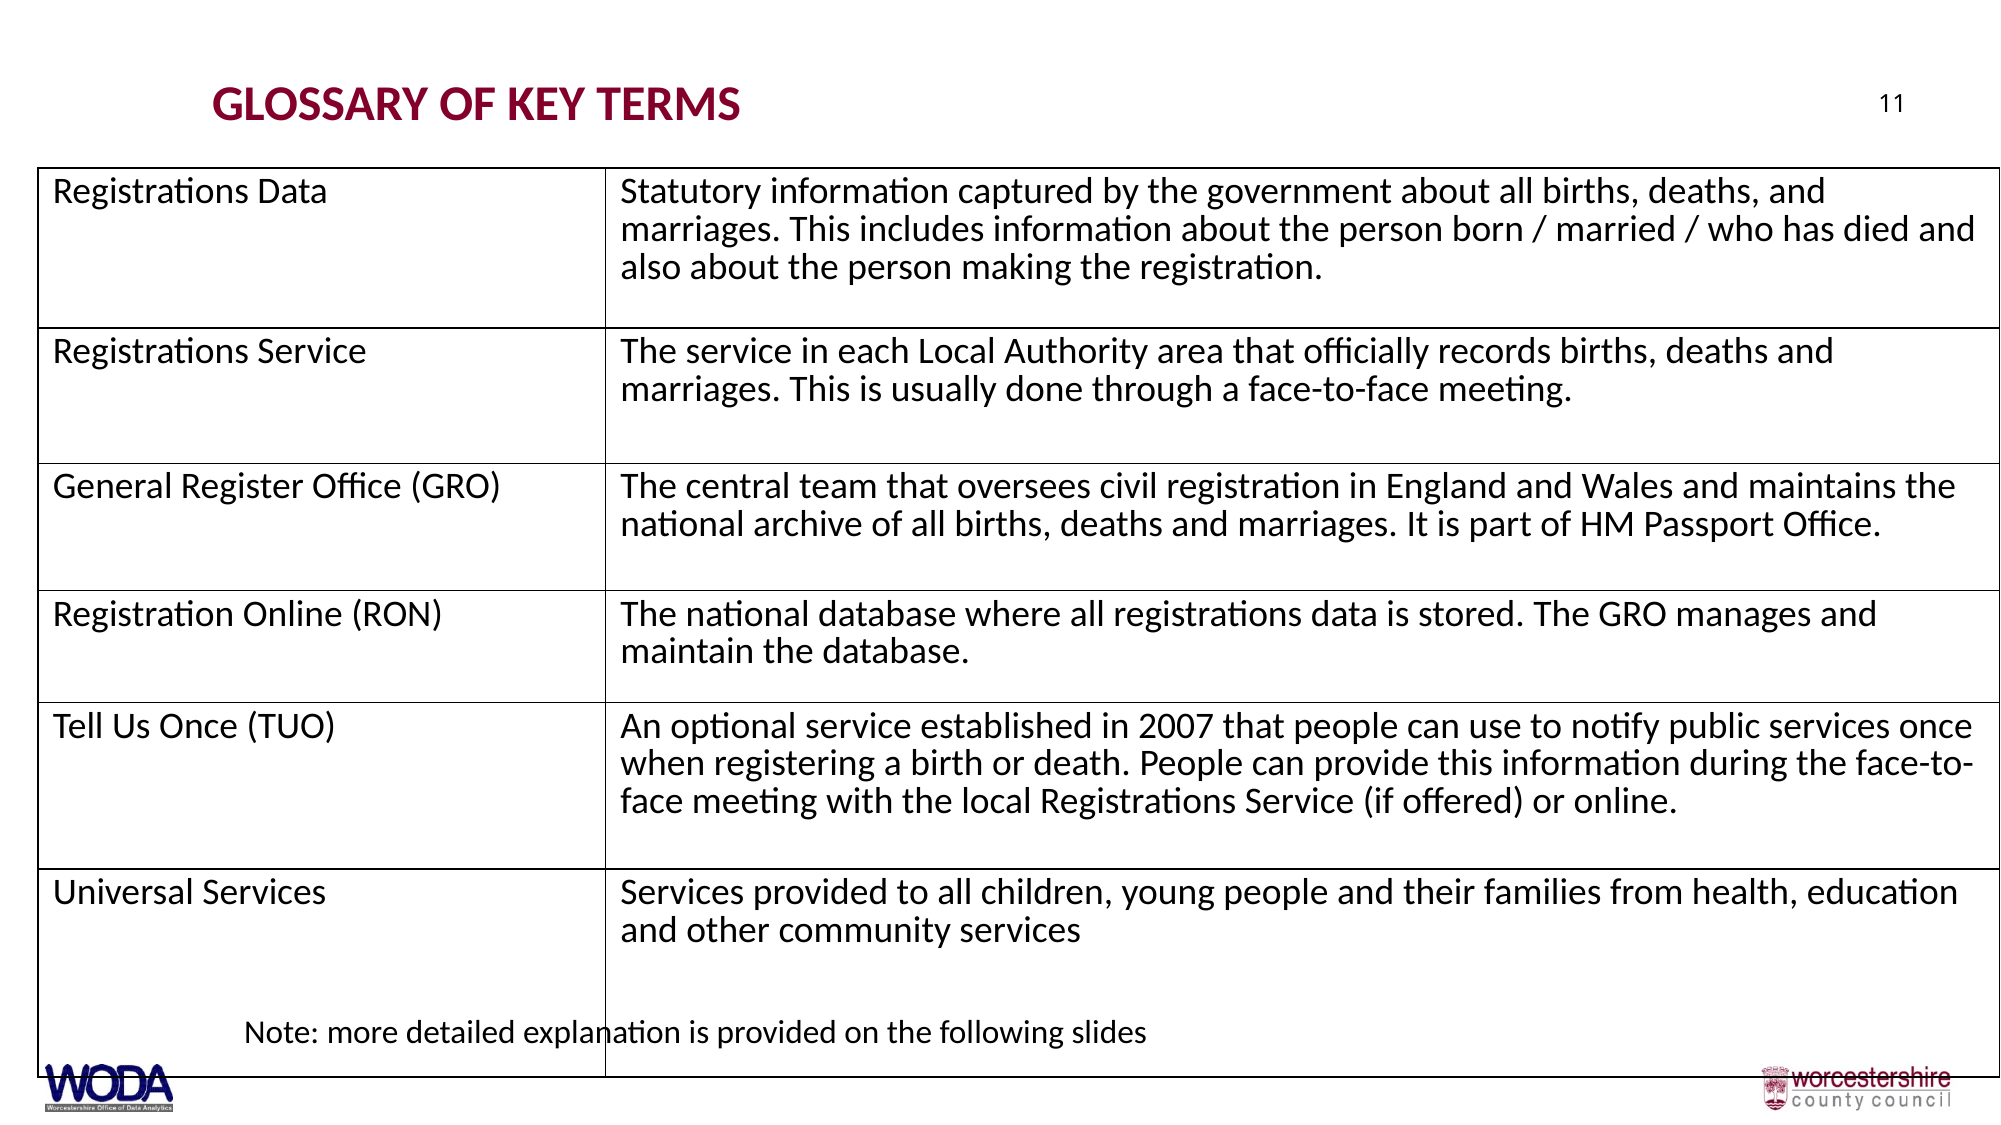

# GLOSSARY OF KEY TERMS
| Registrations Data | Statutory information captured by the government about all births, deaths, and marriages. This includes information about the person born / married / who has died and also about the person making the registration. |
| --- | --- |
| Registrations Service | The service in each Local Authority area that officially records births, deaths and marriages. This is usually done through a face-to-face meeting. |
| General Register Office (GRO) | The central team that oversees civil registration in England and Wales and maintains the national archive of all births, deaths and marriages. It is part of HM Passport Office. |
| Registration Online (RON) | The national database where all registrations data is stored. The GRO manages and maintain the database. |
| Tell Us Once (TUO) | An optional service established in 2007 that people can use to notify public services once when registering a birth or death. People can provide this information during the face-to-face meeting with the local Registrations Service (if offered) or online. |
| Universal Services | Services provided to all children, young people and their families from health, education and other community services |
Note: more detailed explanation is provided on the following slides